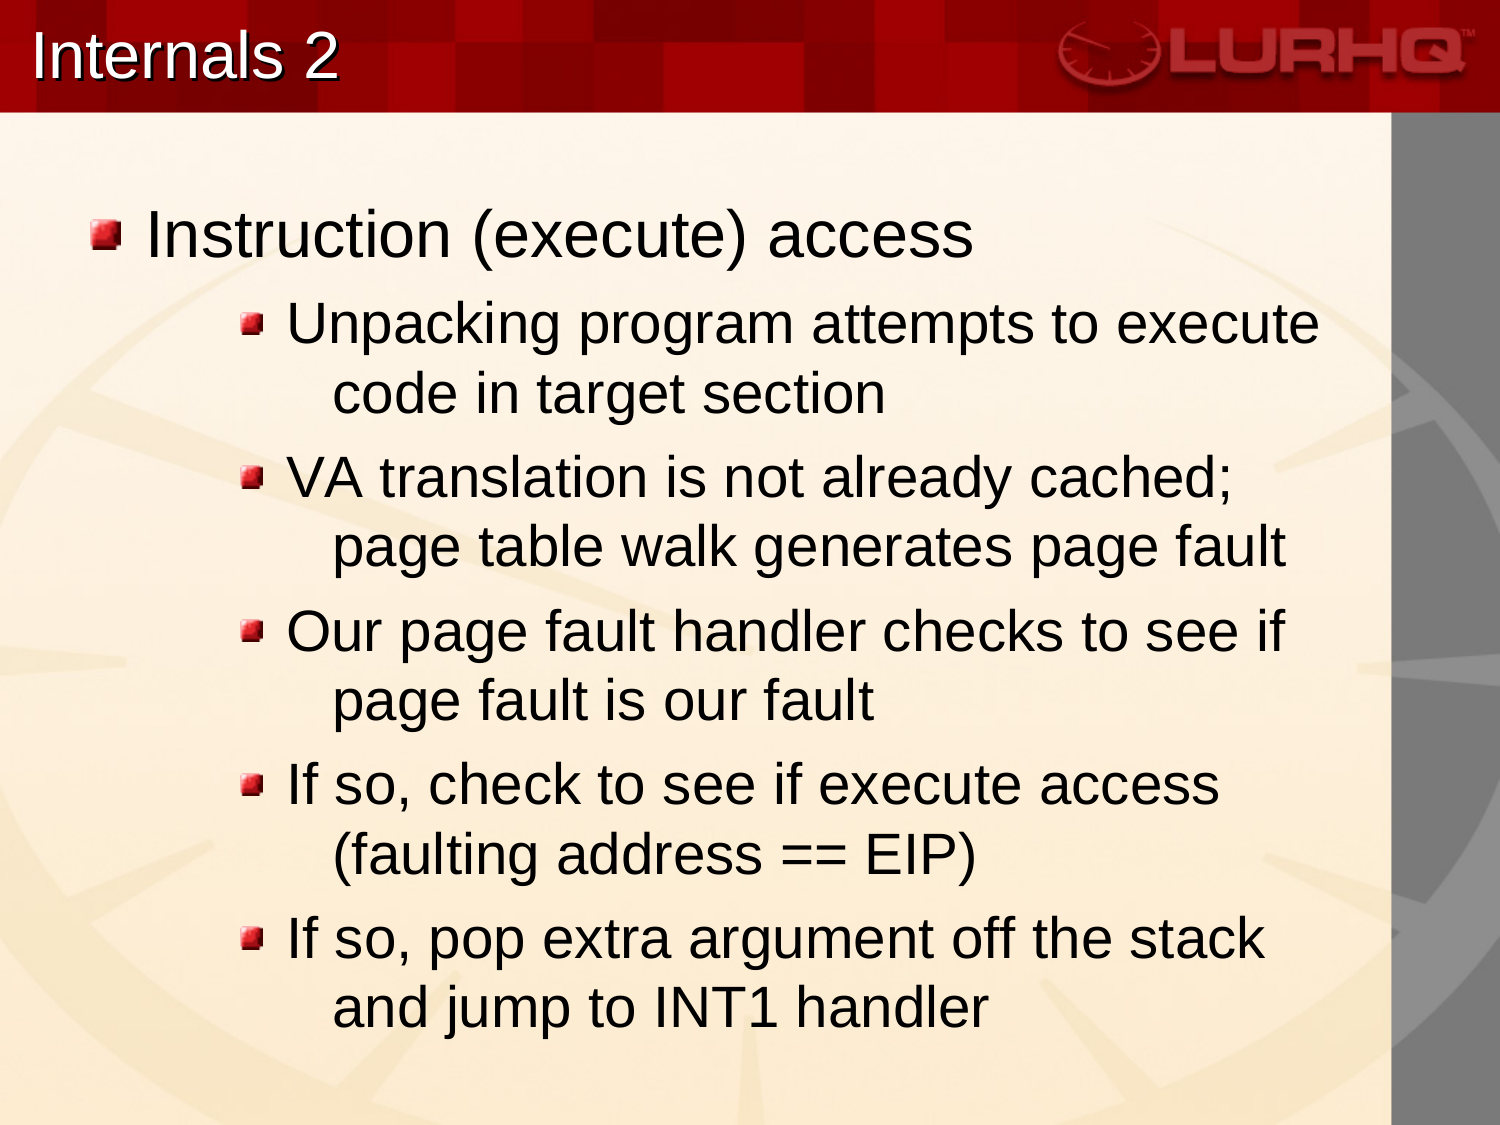

# Internals 2
Instruction (execute) access
Unpacking program attempts to execute code in target section
VA translation is not already cached; page table walk generates page fault
Our page fault handler checks to see if page fault is our fault
If so, check to see if execute access (faulting address == EIP)
If so, pop extra argument off the stack and jump to INT1 handler